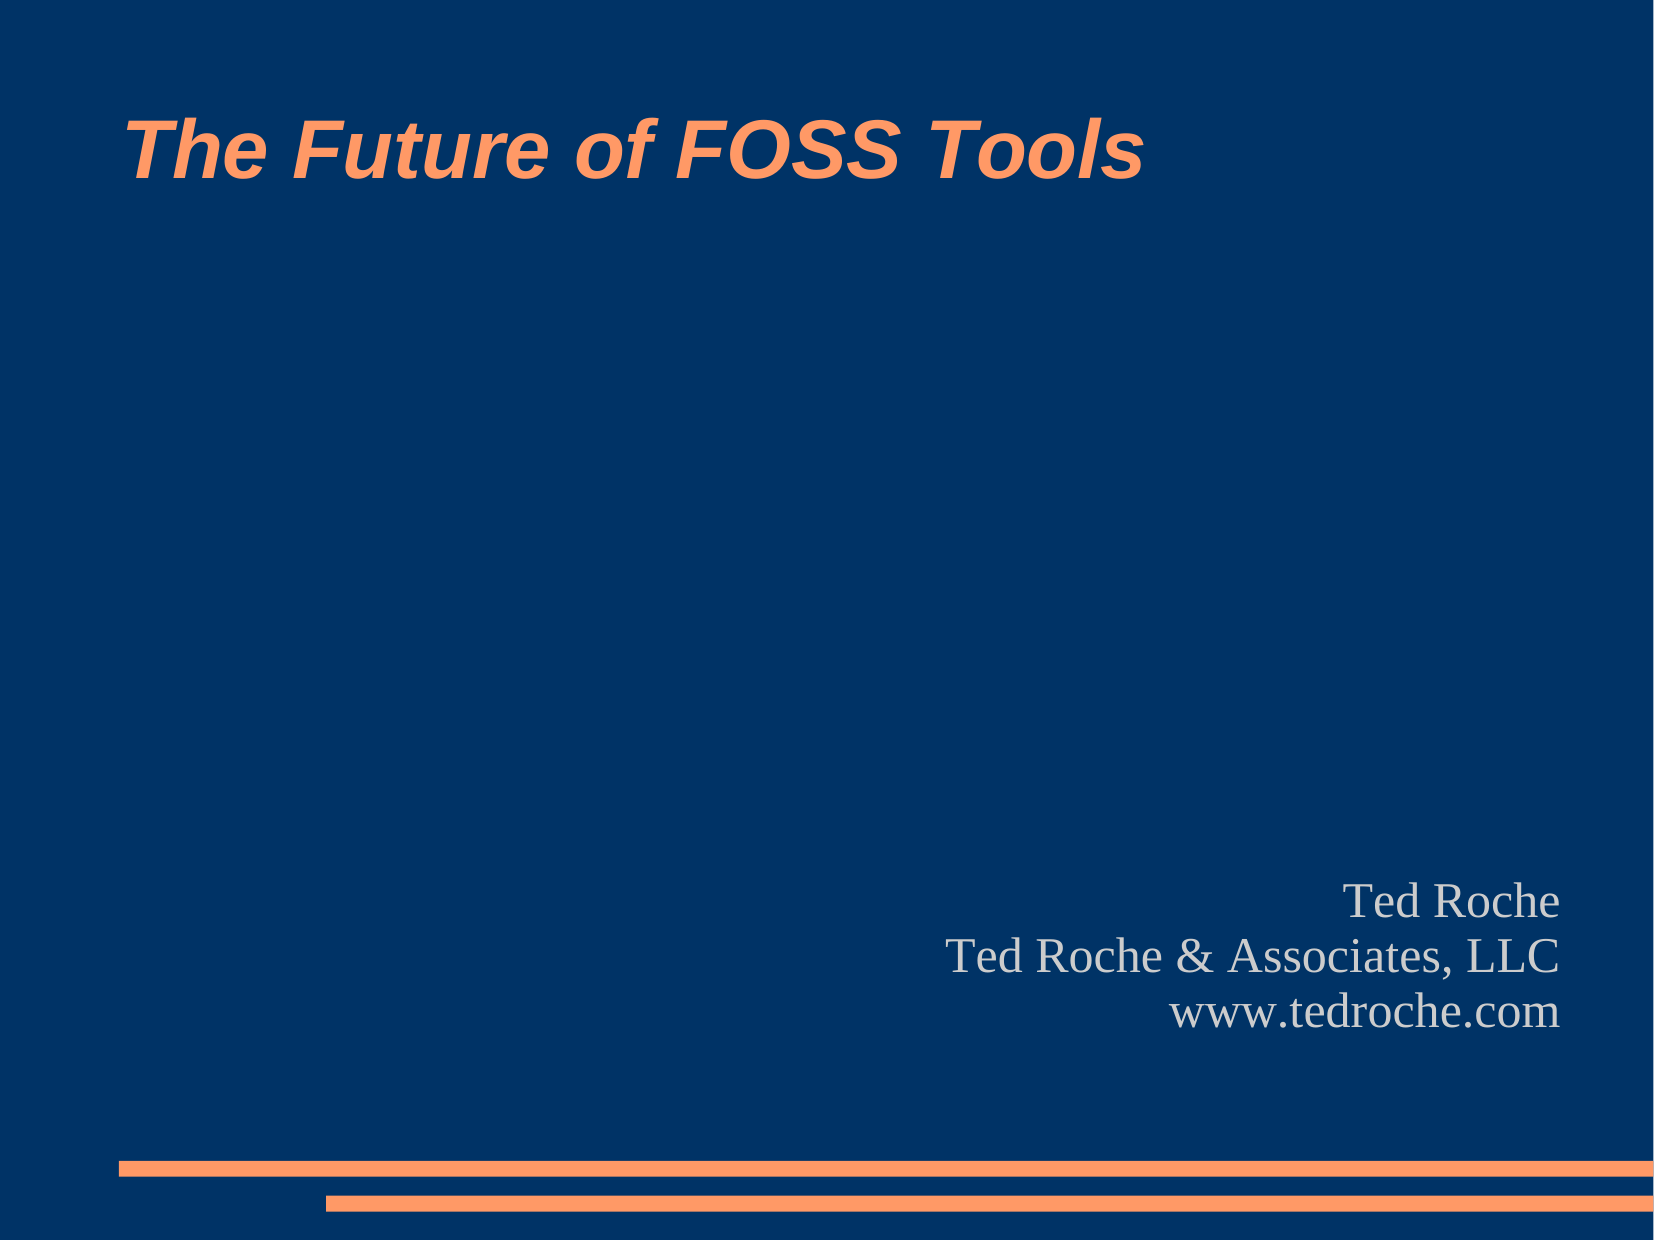

# The Future of FOSS Tools
Ted Roche
Ted Roche & Associates, LLC
www.tedroche.com